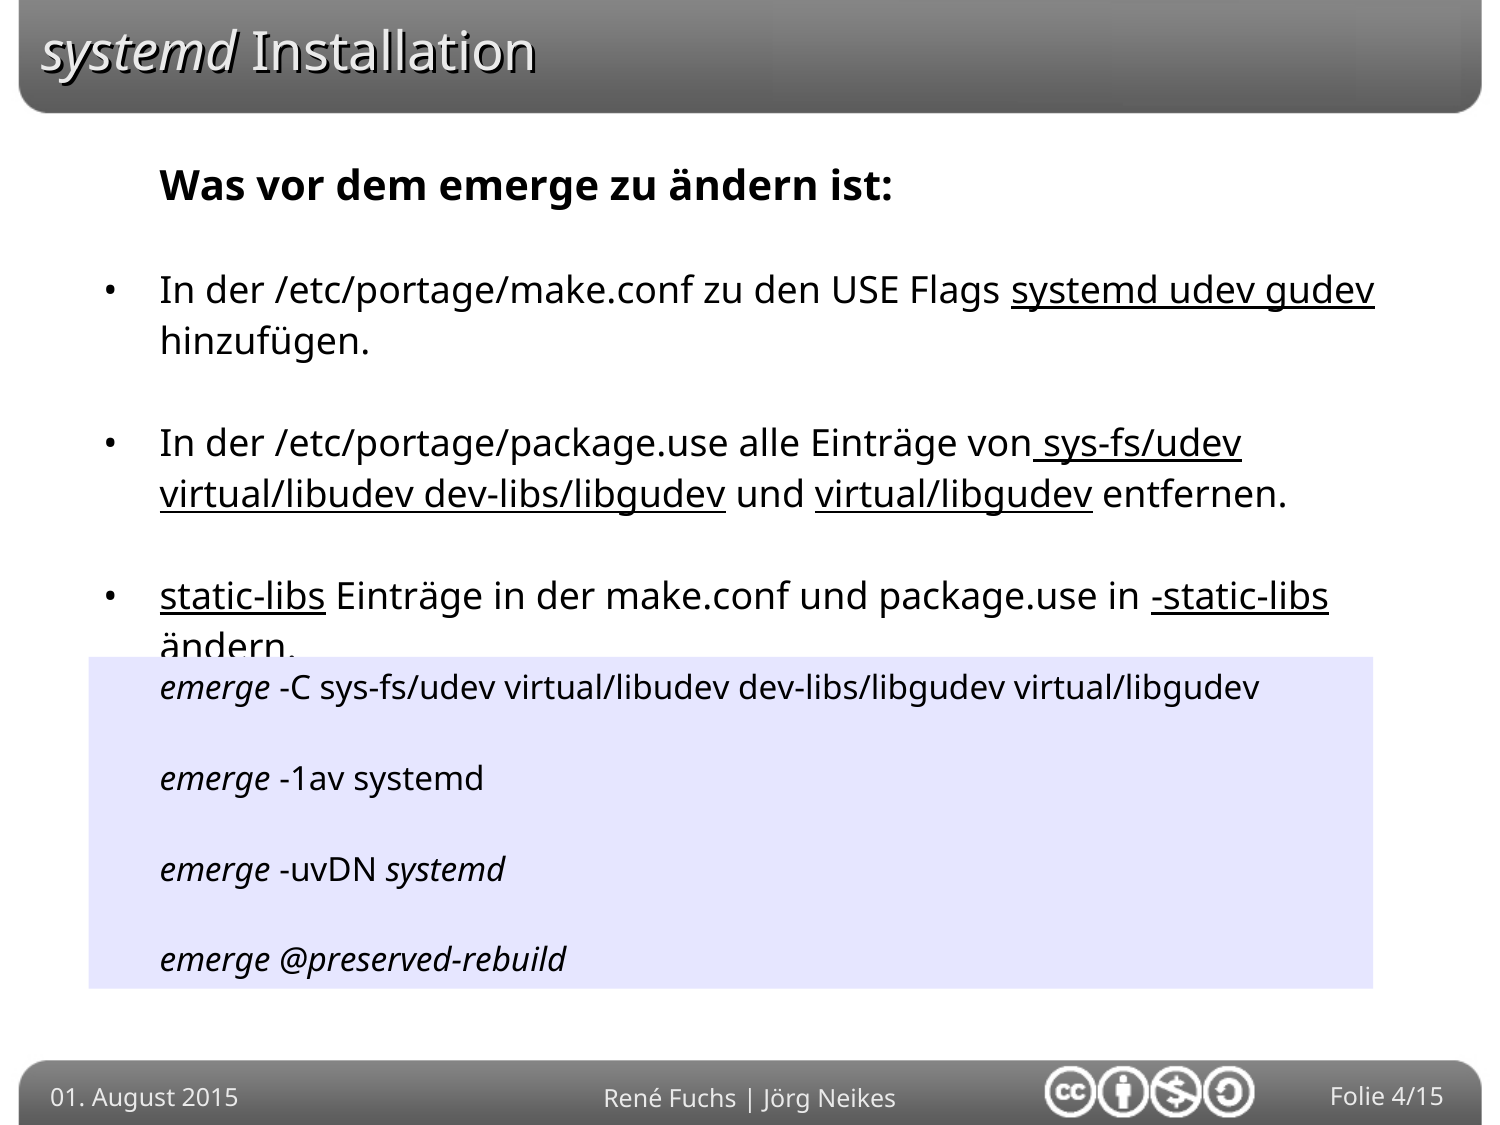

# systemd Installation
Was vor dem emerge zu ändern ist:
In der /etc/portage/make.conf zu den USE Flags systemd udev gudev hinzufügen.
In der /etc/portage/package.use alle Einträge von sys-fs/udev virtual/libudev dev-libs/libgudev und virtual/libgudev entfernen.
static-libs Einträge in der make.conf und package.use in -static-libs ändern.
emerge -C sys-fs/udev virtual/libudev dev-libs/libgudev virtual/libgudev
emerge -1av systemd
emerge -uvDN systemd
emerge @preserved-rebuild
4
01. August 2015
René Fuchs | Jörg Neikes